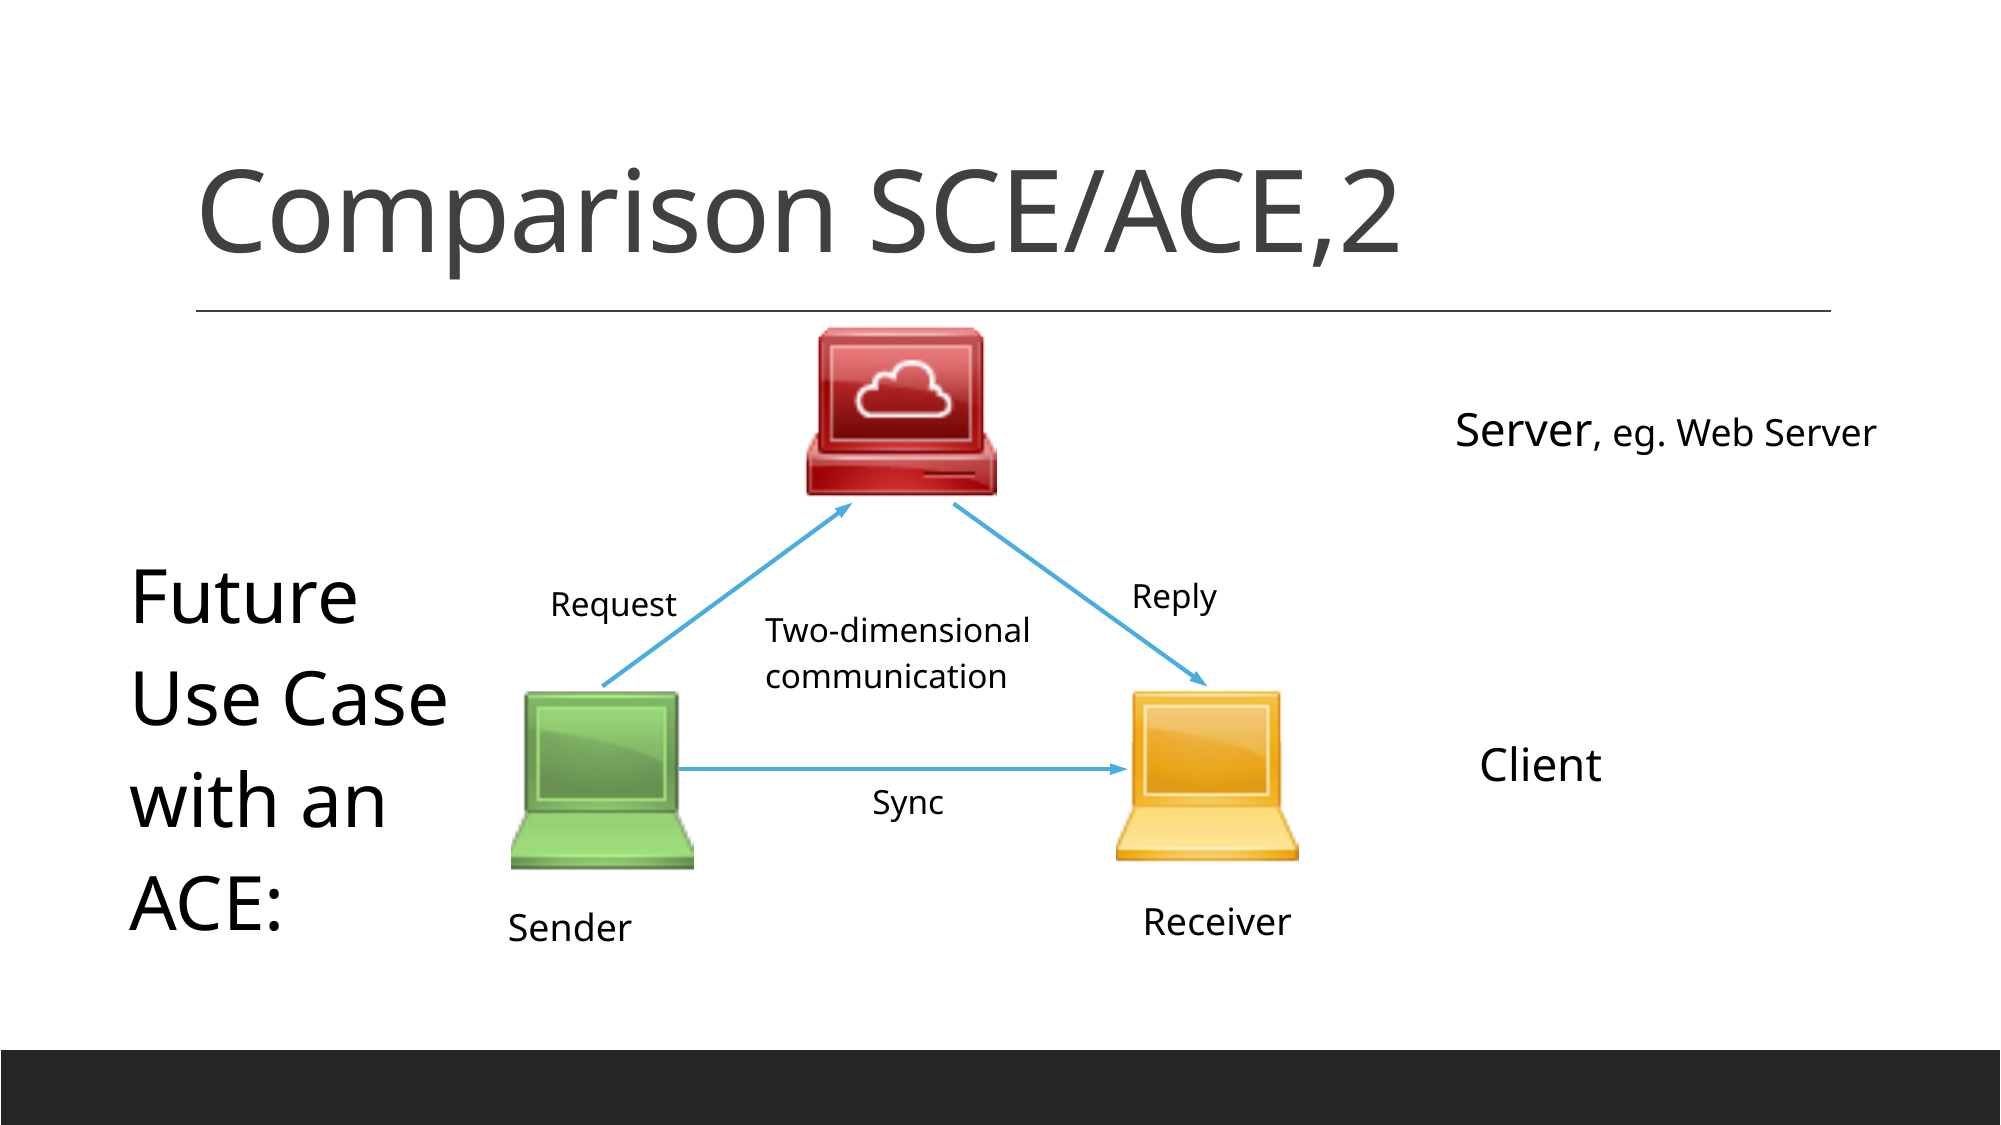

# Comparison SCE/ACE,2
Server, eg. Web Server
Future Use Case with an ACE:
Reply
Request
Two-dimensional communication
Client
Sync
Receiver
Sender